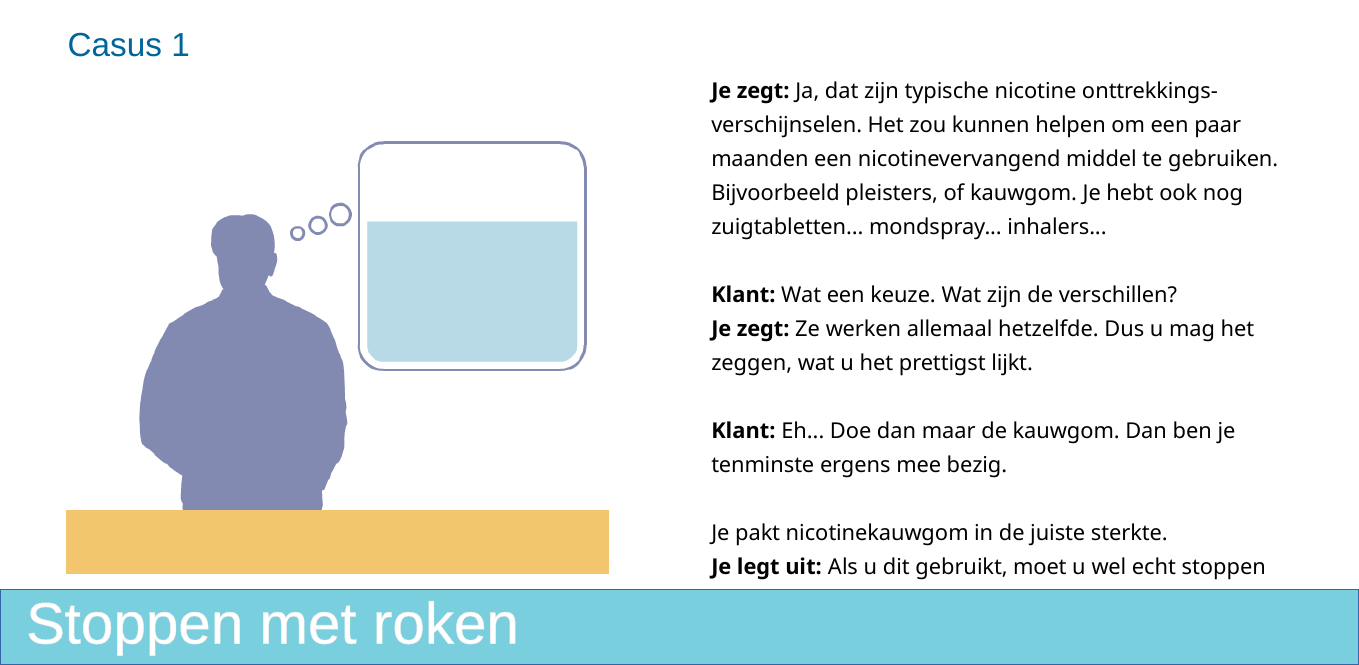

# Casus 1
Je zegt: Ja, dat zijn typische nicotine onttrekkings-
verschijnselen. Het zou kunnen helpen om een paar
maanden een nicotinevervangend middel te gebruiken.
Bijvoorbeeld pleisters, of kauwgom. Je hebt ook nog
zuigtabletten... mondspray... inhalers...
Klant: Wat een keuze. Wat zijn de verschillen?
Je zegt: Ze werken allemaal hetzelfde. Dus u mag het
zeggen, wat u het prettigst lijkt.
Klant: Eh... Doe dan maar de kauwgom. Dan ben je
tenminste ergens mee bezig.
Je pakt nicotinekauwgom in de juiste sterkte.
Je legt uit: Als u dit gebruikt, moet u wel echt stoppen met
roken, want anders krijgt u een dubbele dosis nicotine
binnen en dat is niet de bedoeling.
Klant: Ja, dat begrijp ik.
Stoppen met roken
september 2020